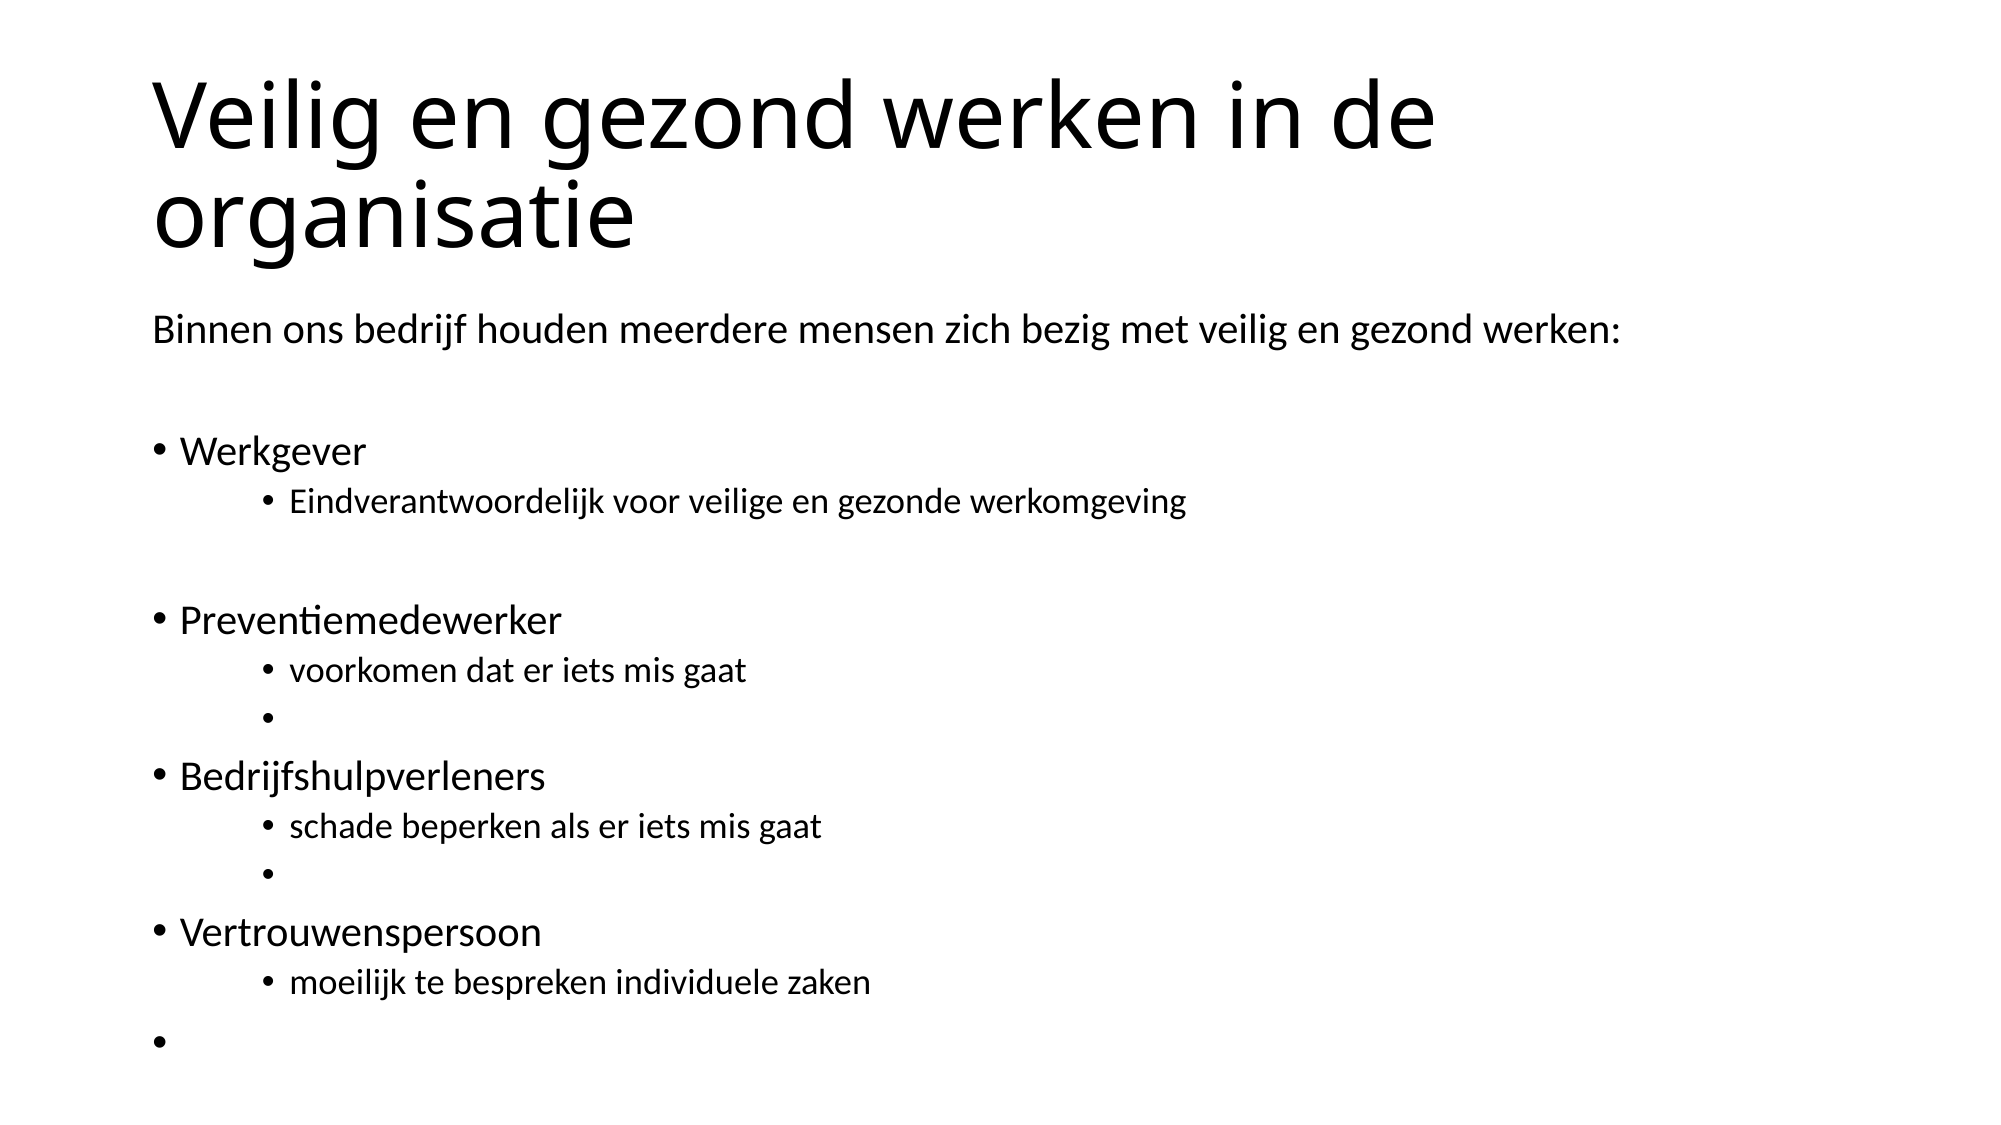

# Veilig en gezond werken in de organisatie
Binnen ons bedrijf houden meerdere mensen zich bezig met veilig en gezond werken:
Werkgever
Eindverantwoordelijk voor veilige en gezonde werkomgeving
Preventiemedewerker
voorkomen dat er iets mis gaat
Bedrijfshulpverleners
schade beperken als er iets mis gaat
Vertrouwenspersoon
moeilijk te bespreken individuele zaken